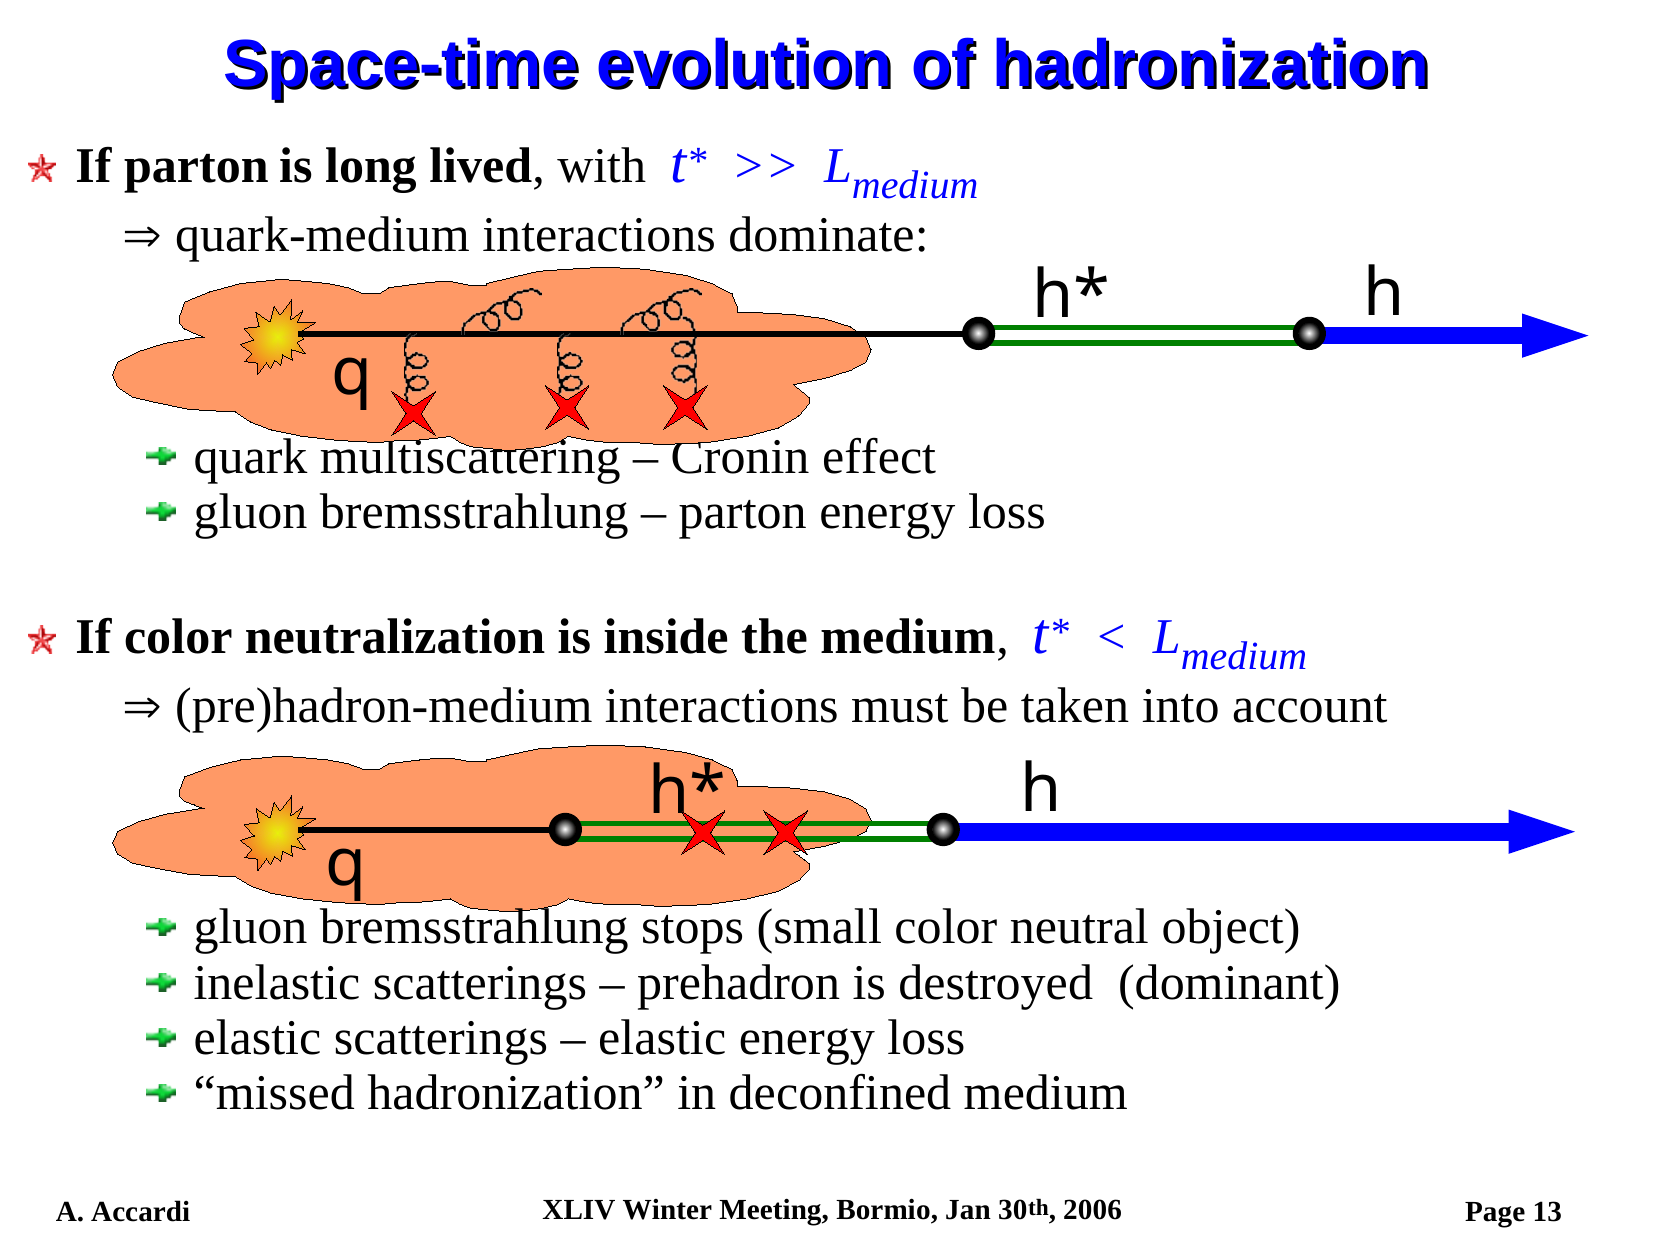

Space-time evolution of hadronization
If parton is long lived, with t* >> Lmedium
 quark-medium interactions dominate:
quark multiscattering – Cronin effect
gluon bremsstrahlung – parton energy loss
h
h*
q
If color neutralization is inside the medium, t* < Lmedium
 (pre)hadron-medium interactions must be taken into account
gluon bremsstrahlung stops (small color neutral object)
inelastic scatterings – prehadron is destroyed (dominant)
elastic scatterings – elastic energy loss
“missed hadronization” in deconfined medium
h
h*
q
A. Accardi
XLIV Winter Meeting, Bormio, Jan 30th, 2006
Page